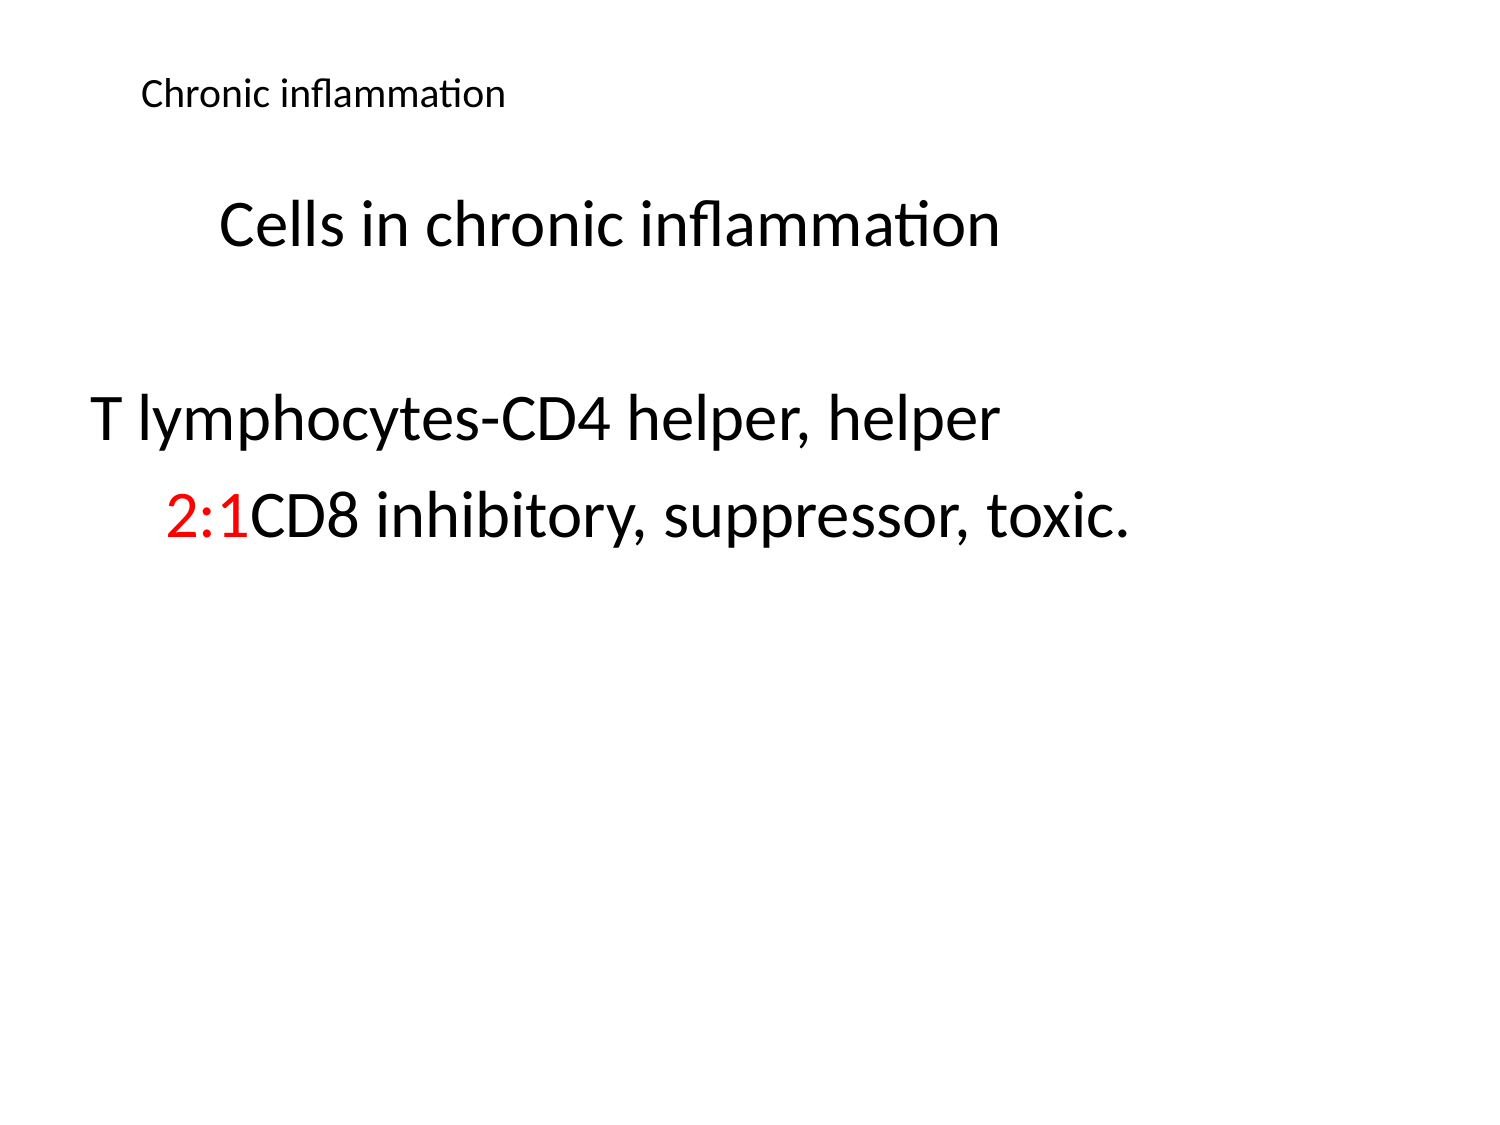

# Chronic inflammation
Cells in chronic inflammation
T lymphocytes-CD4 helper, helper
 	2:1CD8 inhibitory, suppressor, toxic.